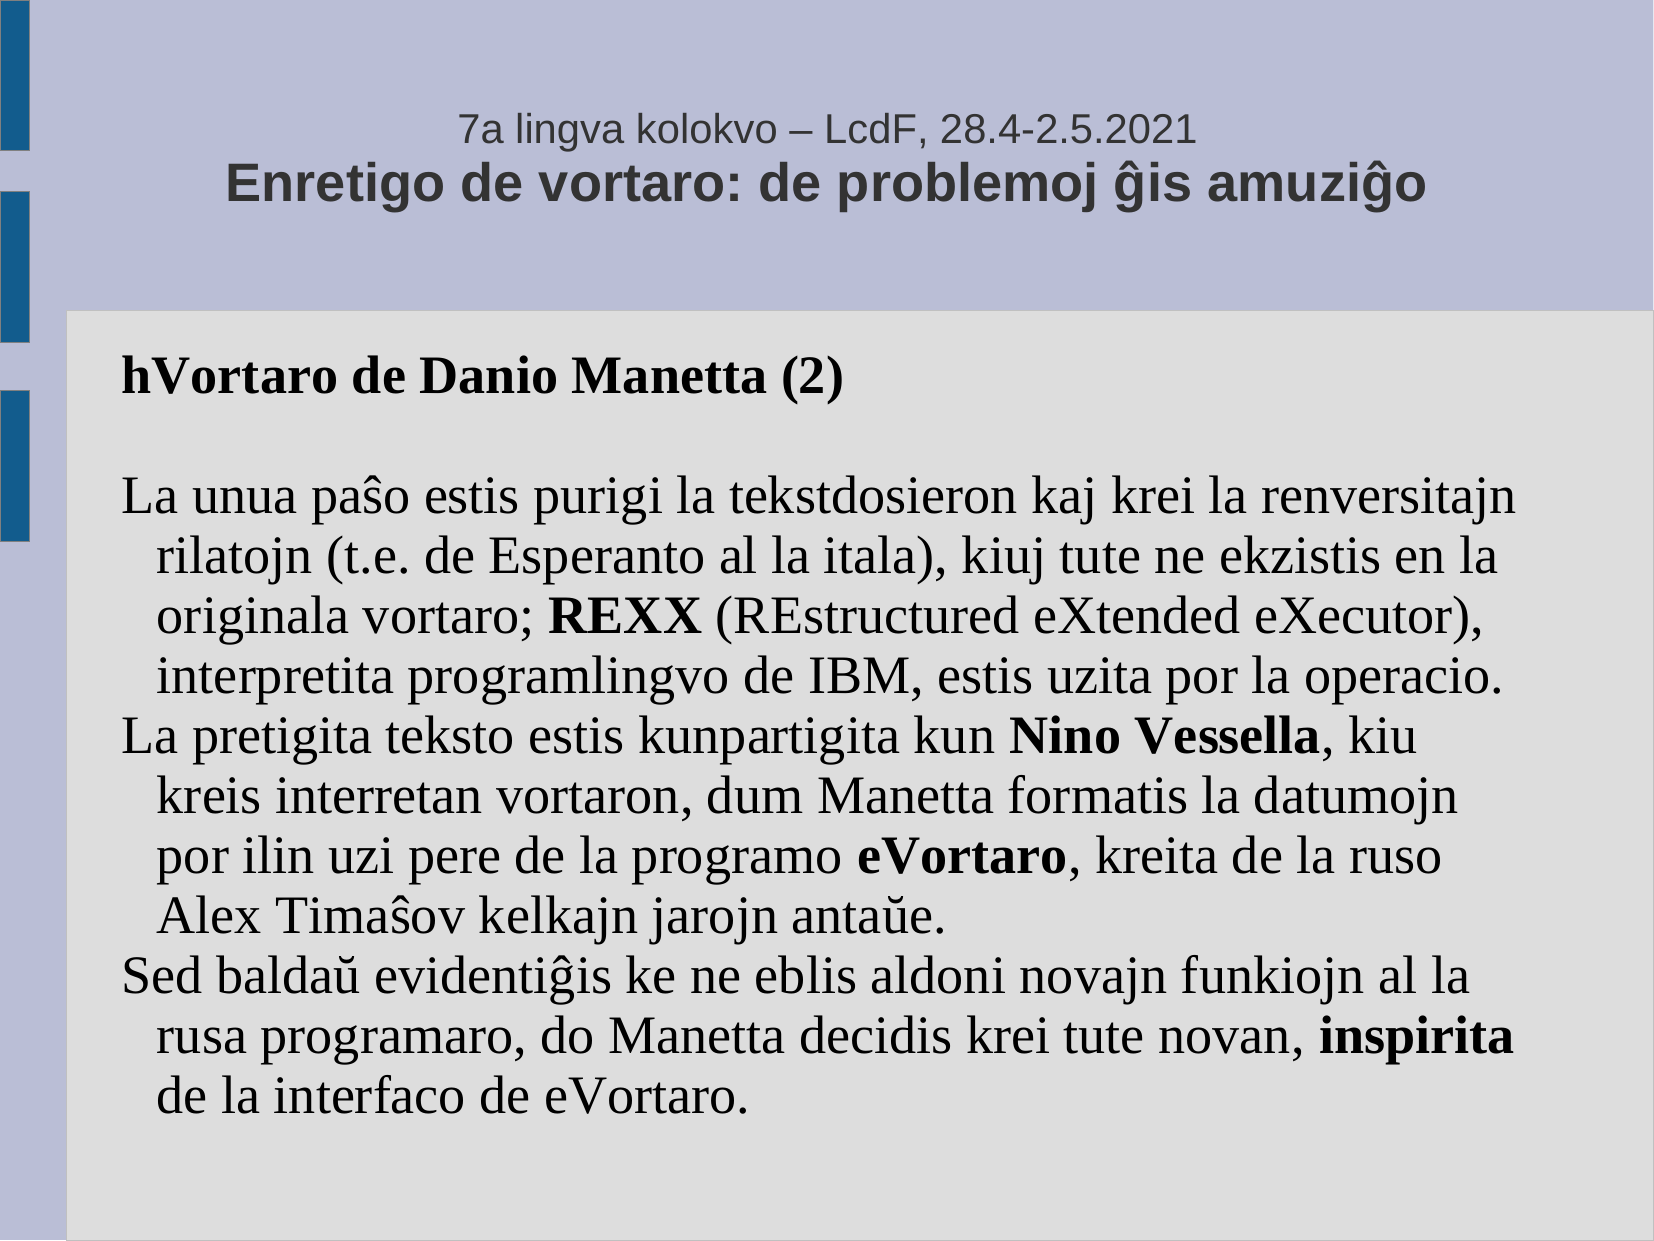

# 7a lingva kolokvo – LcdF, 28.4-2.5.2021 Enretigo de vortaro: de problemoj ĝis amuziĝo
hVortaro de Danio Manetta (2)
La unua paŝo estis purigi la tekstdosieron kaj krei la renversitajn rilatojn (t.e. de Esperanto al la itala), kiuj tute ne ekzistis en la originala vortaro; REXX (REstructured eXtended eXecutor), interpretita programlingvo de IBM, estis uzita por la operacio.
La pretigita teksto estis kunpartigita kun Nino Vessella, kiu kreis interretan vortaron, dum Manetta formatis la datumojn por ilin uzi pere de la programo eVortaro, kreita de la ruso Alex Timaŝov kelkajn jarojn antaŭe.
Sed baldaŭ evidentiĝis ke ne eblis aldoni novajn funkiojn al la rusa programaro, do Manetta decidis krei tute novan, inspirita de la interfaco de eVortaro.